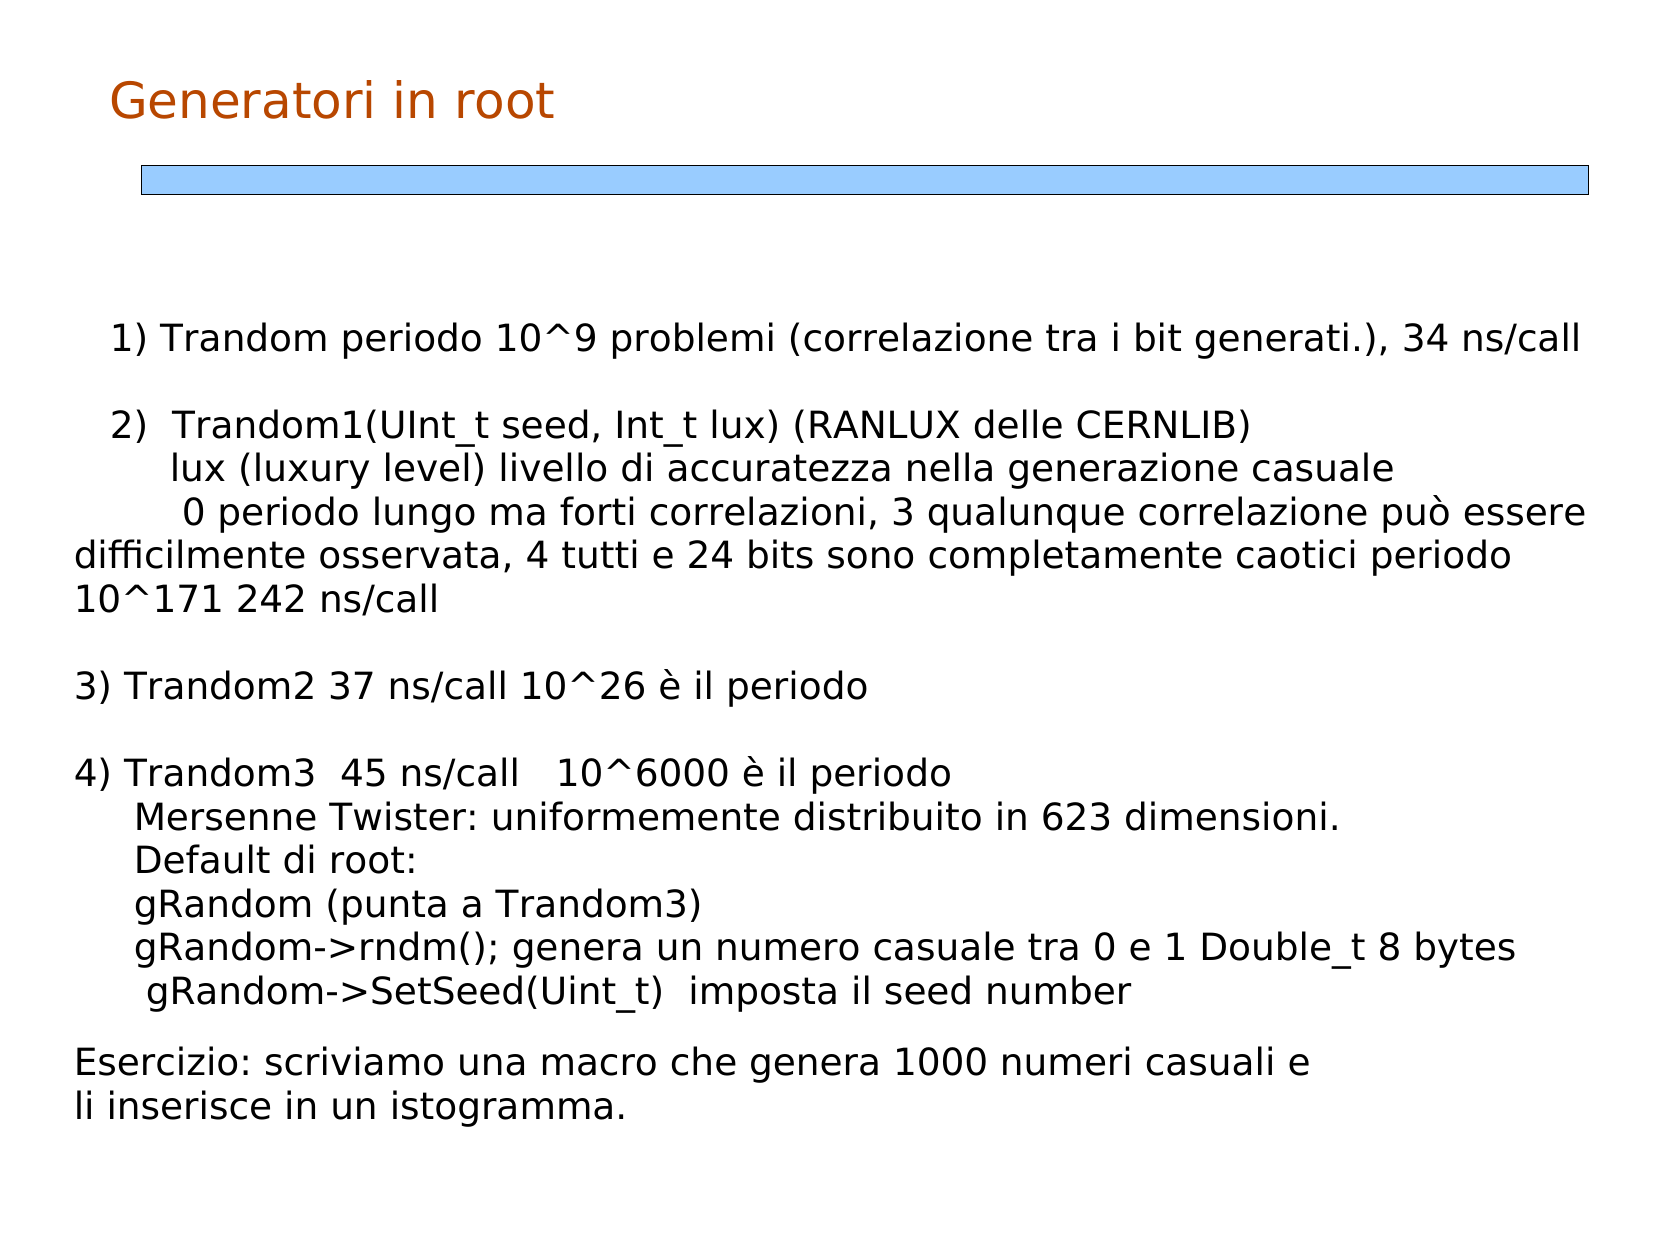

Generatori in root
 1) Trandom periodo 10^9 problemi (correlazione tra i bit generati.), 34 ns/call
 2) Trandom1(UInt_t seed, Int_t lux) (RANLUX delle CERNLIB)
 lux (luxury level) livello di accuratezza nella generazione casuale
 0 periodo lungo ma forti correlazioni, 3 qualunque correlazione può essere difficilmente osservata, 4 tutti e 24 bits sono completamente caotici periodo 10^171 242 ns/call
3) Trandom2 37 ns/call 10^26 è il periodo
4) Trandom3 45 ns/call 10^6000 è il periodo
 Mersenne Twister: uniformemente distribuito in 623 dimensioni.
 Default di root:
 gRandom (punta a Trandom3)
 gRandom->rndm(); genera un numero casuale tra 0 e 1 Double_t 8 bytes
 gRandom->SetSeed(Uint_t) imposta il seed number
Esercizio: scriviamo una macro che genera 1000 numeri casuali e
li inserisce in un istogramma.